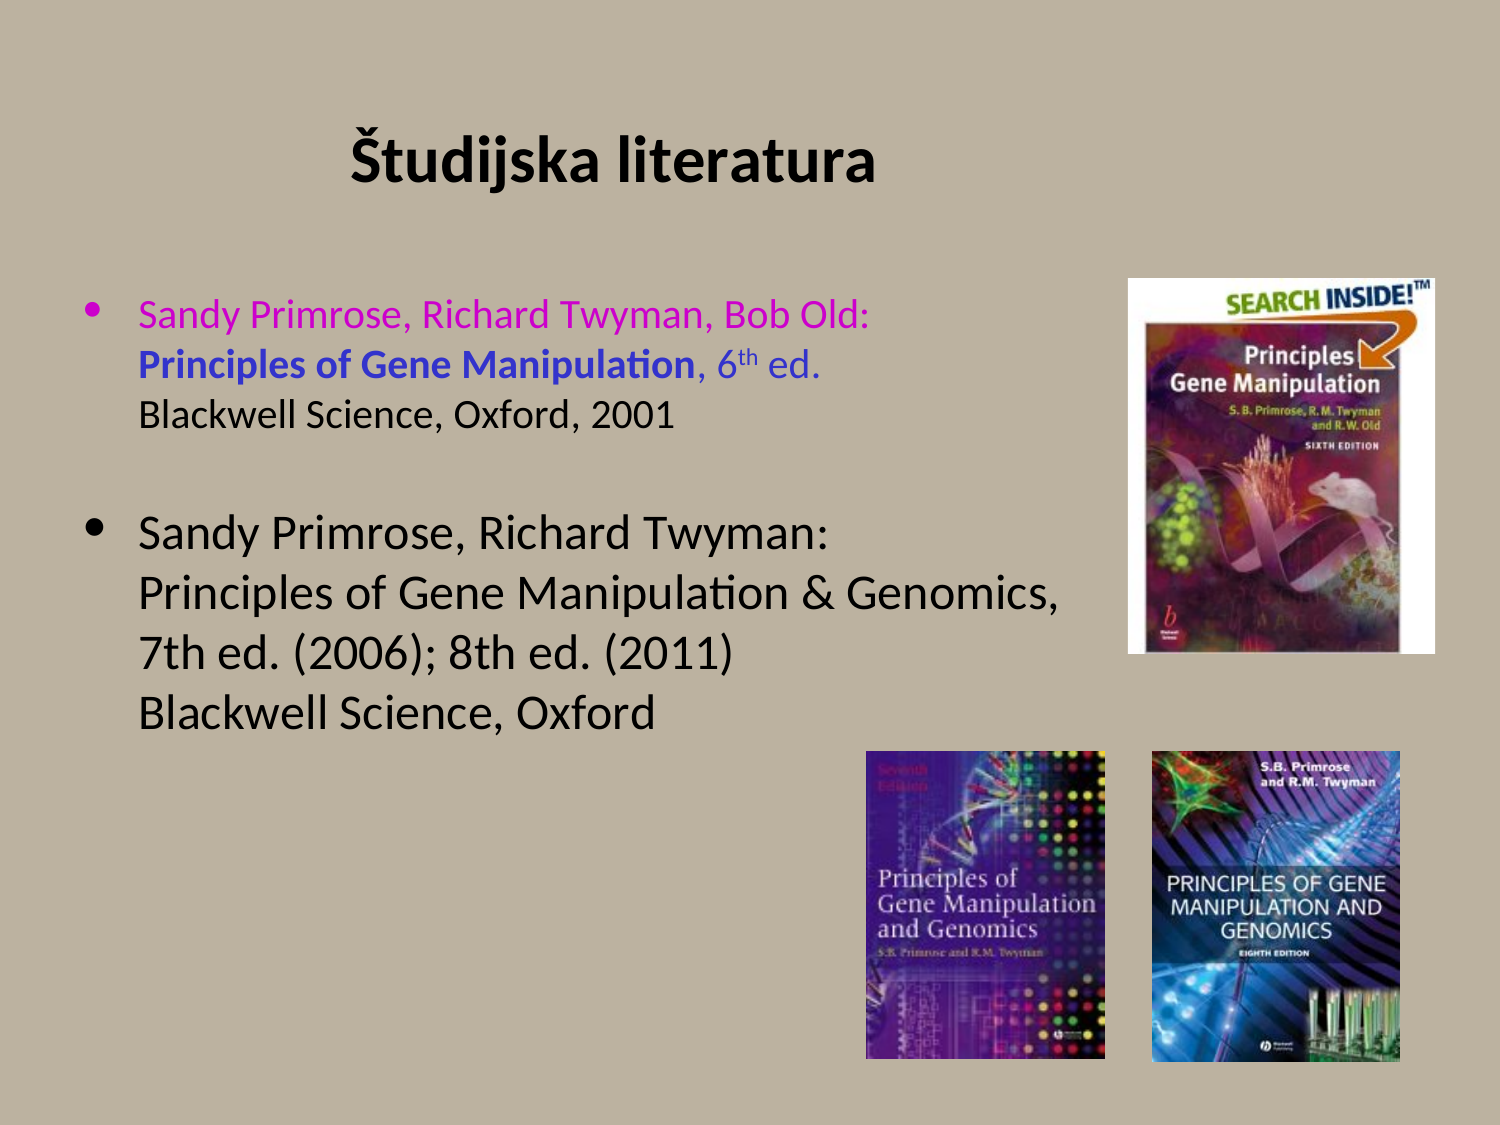

# Študijska literatura
Sandy Primrose, Richard Twyman, Bob Old:
Principles of Gene Manipulation, 6th ed.
Blackwell Science, Oxford, 2001
Sandy Primrose, Richard Twyman:
Principles of Gene Manipulation & Genomics, 7th ed. (2006); 8th ed. (2011)
Blackwell Science, Oxford